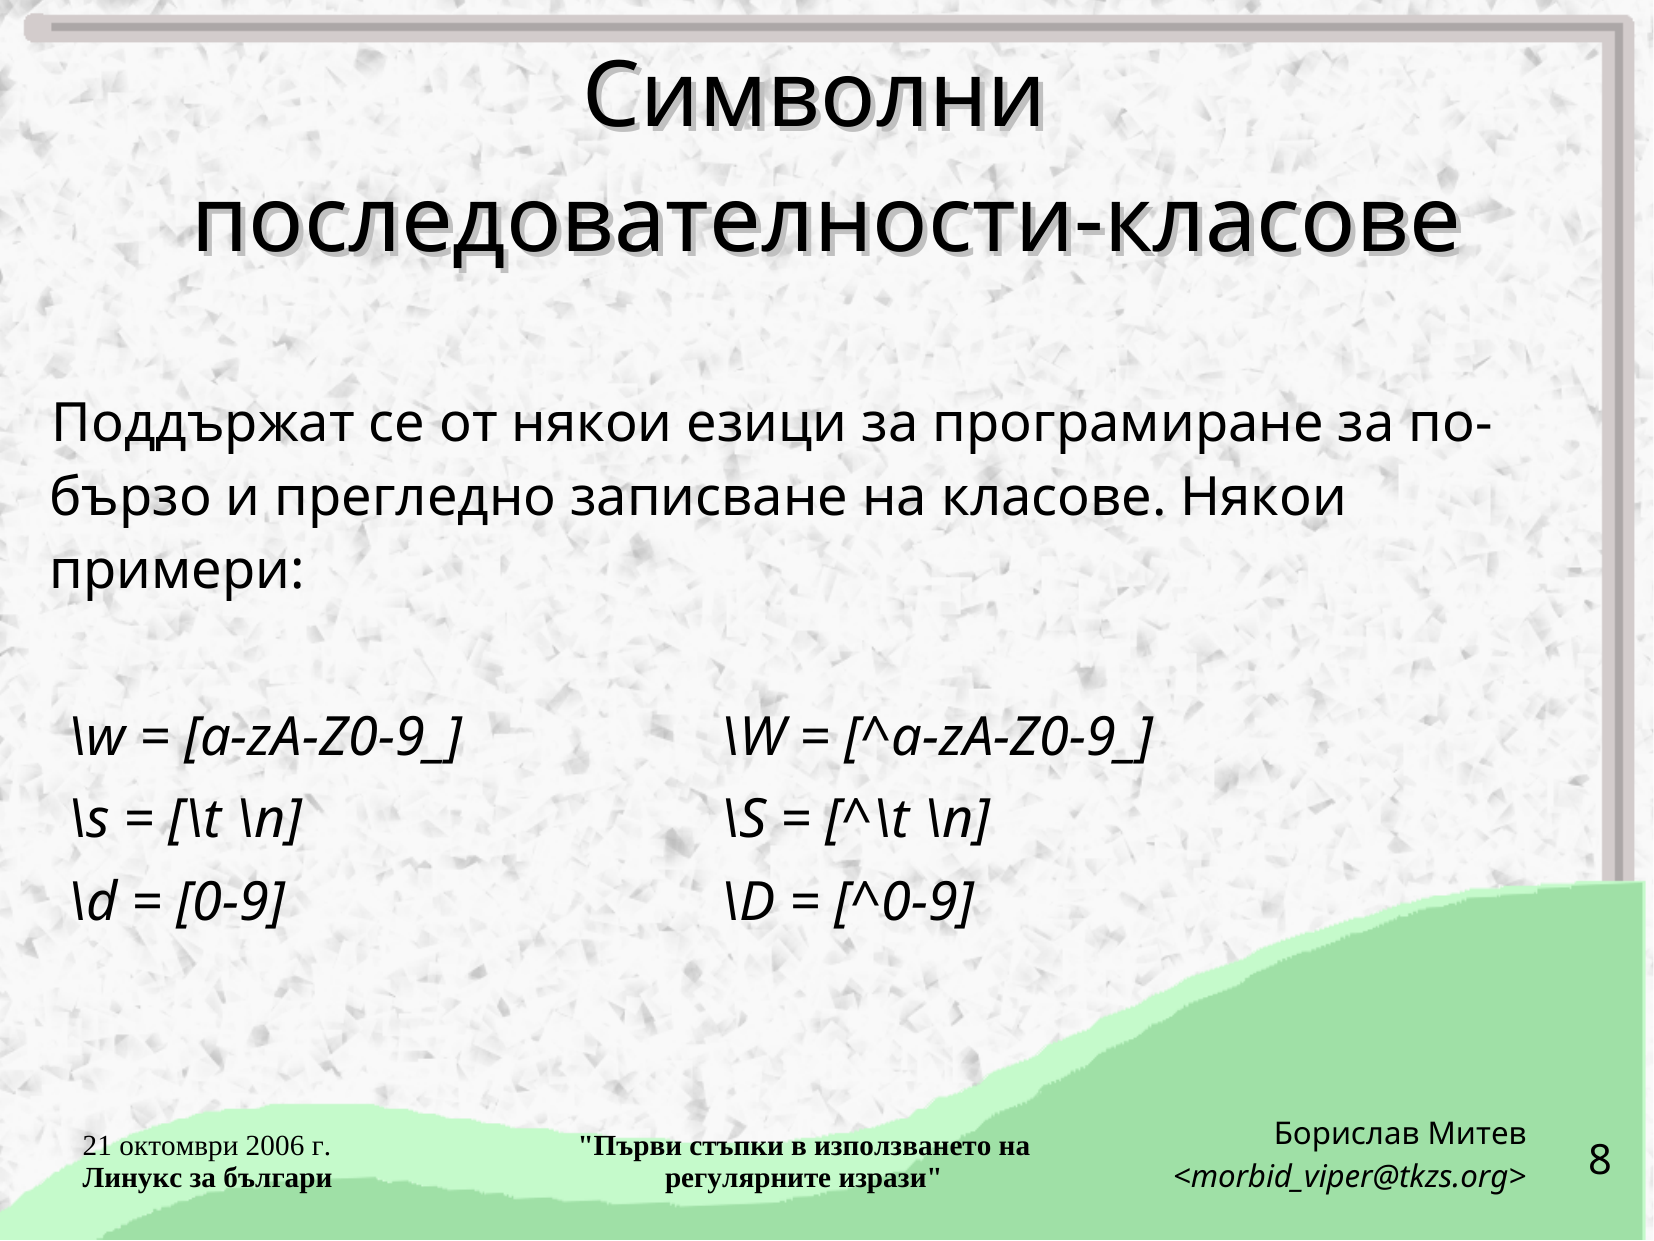

# Символни последователности-класове
Поддържат се от някои езици за програмиране за по-бързо и прегледно записване на класове. Някои примери:
\w = [a-zA-Z0-9_]				\W = [^a-zA-Z0-9_]
\s = [\t \n]						\S = [^\t \n]
\d = [0-9]						\D = [^0-9]
8